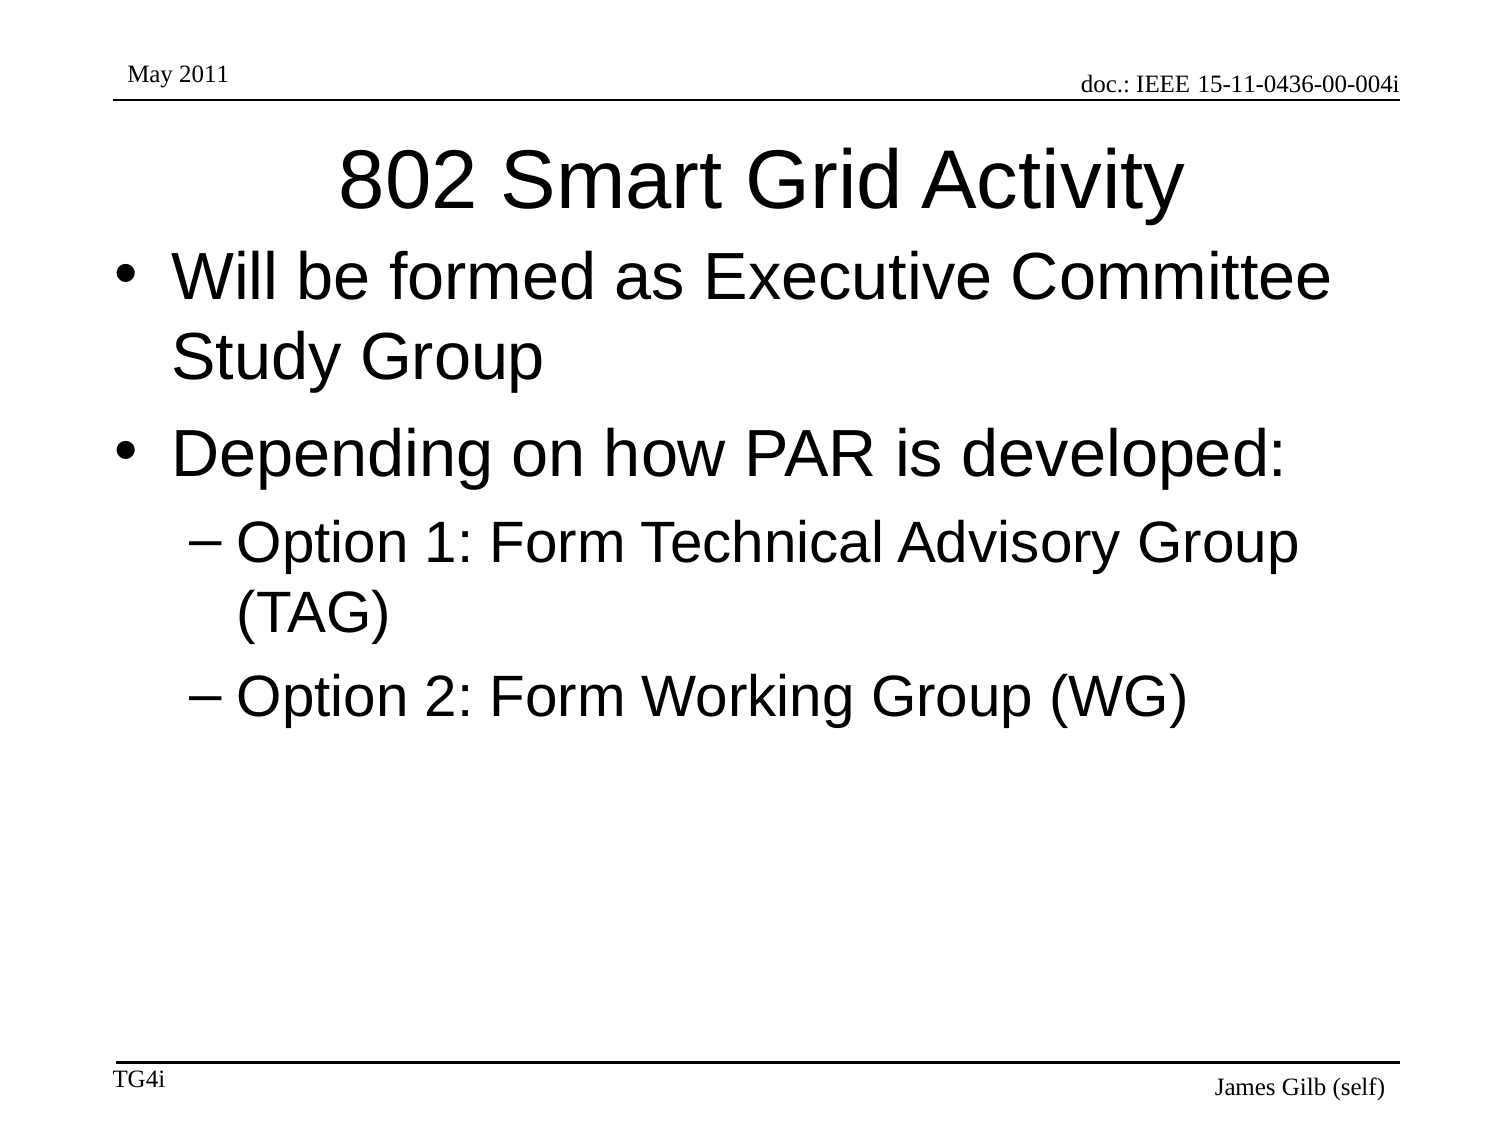

# 802 Smart Grid Activity
Will be formed as Executive Committee Study Group
Depending on how PAR is developed:
Option 1: Form Technical Advisory Group (TAG)
Option 2: Form Working Group (WG)